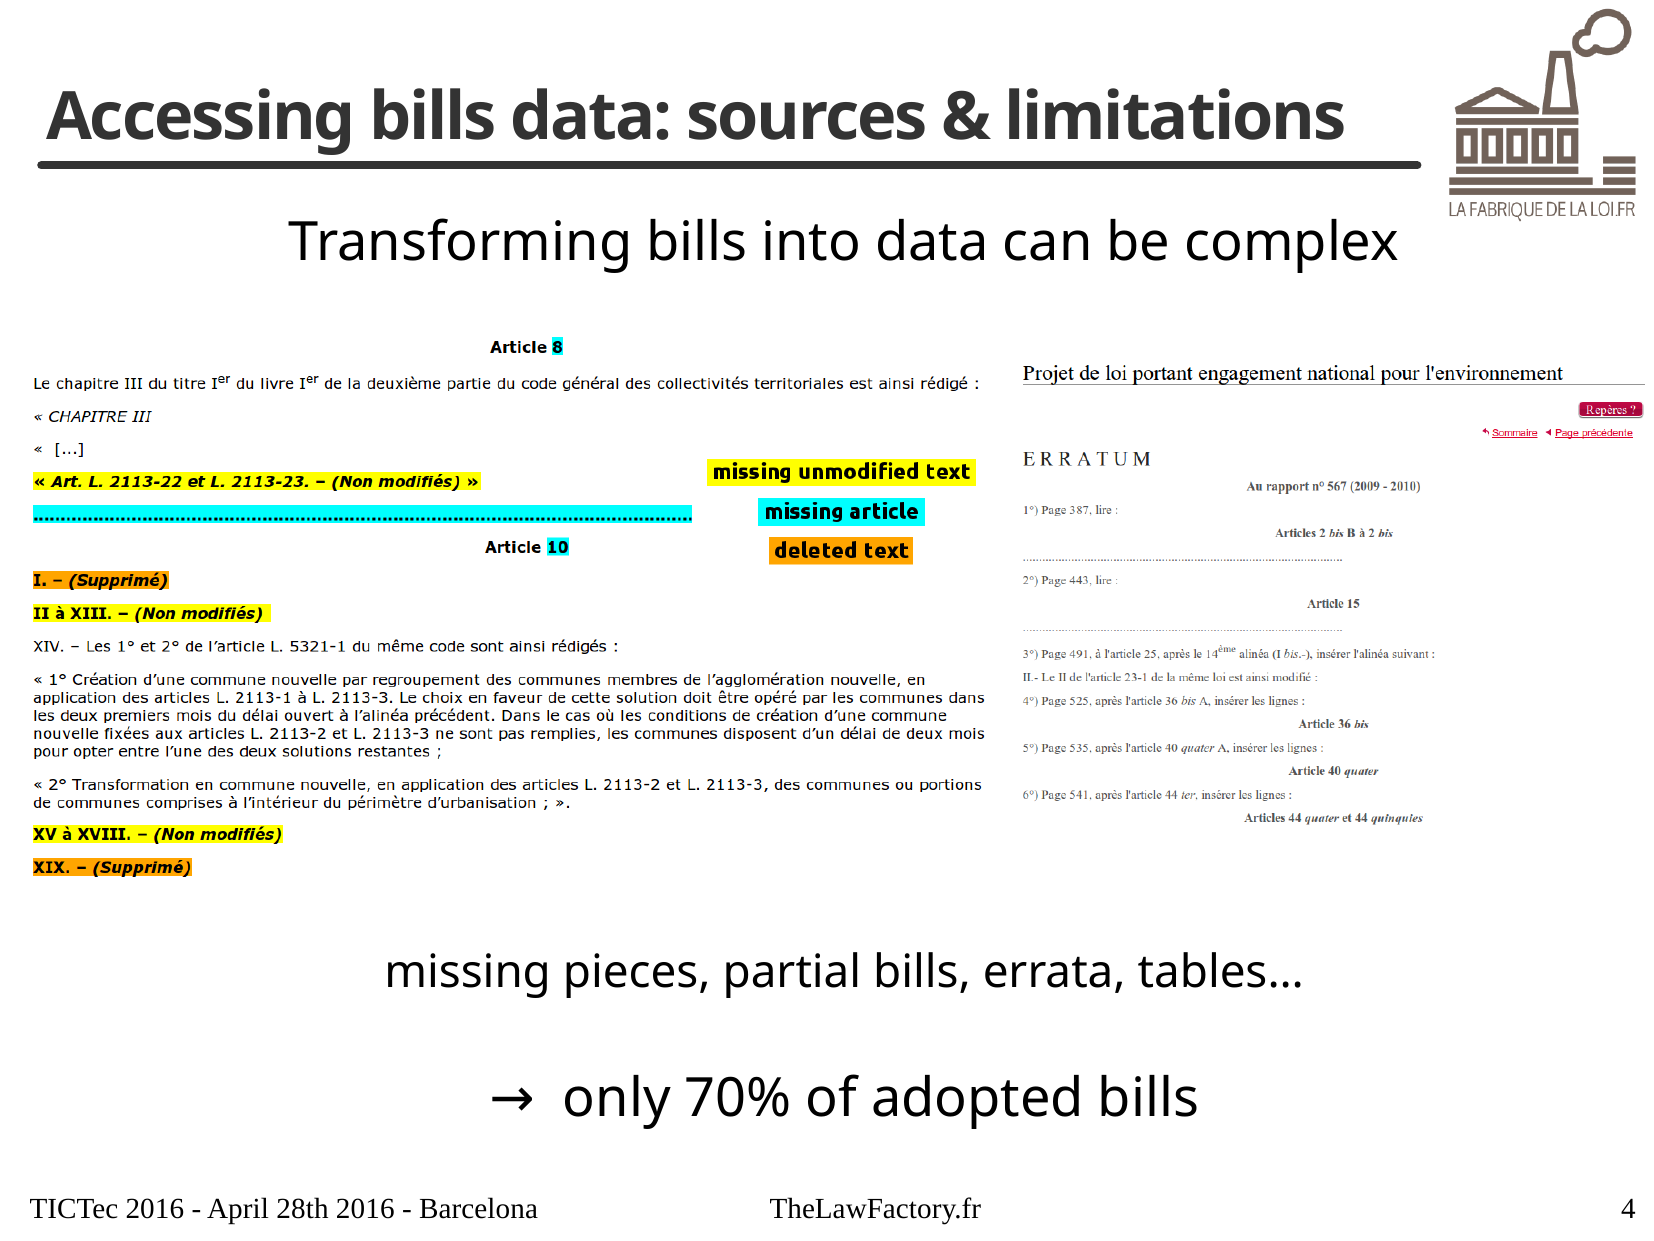

# Accessing bills data: sources & limitations
Transforming bills into data can be complex
missing pieces, partial bills, errata, tables…
→ only 70% of adopted bills
TICTec 2016 - April 28th 2016 - Barcelona
TheLawFactory.fr
4